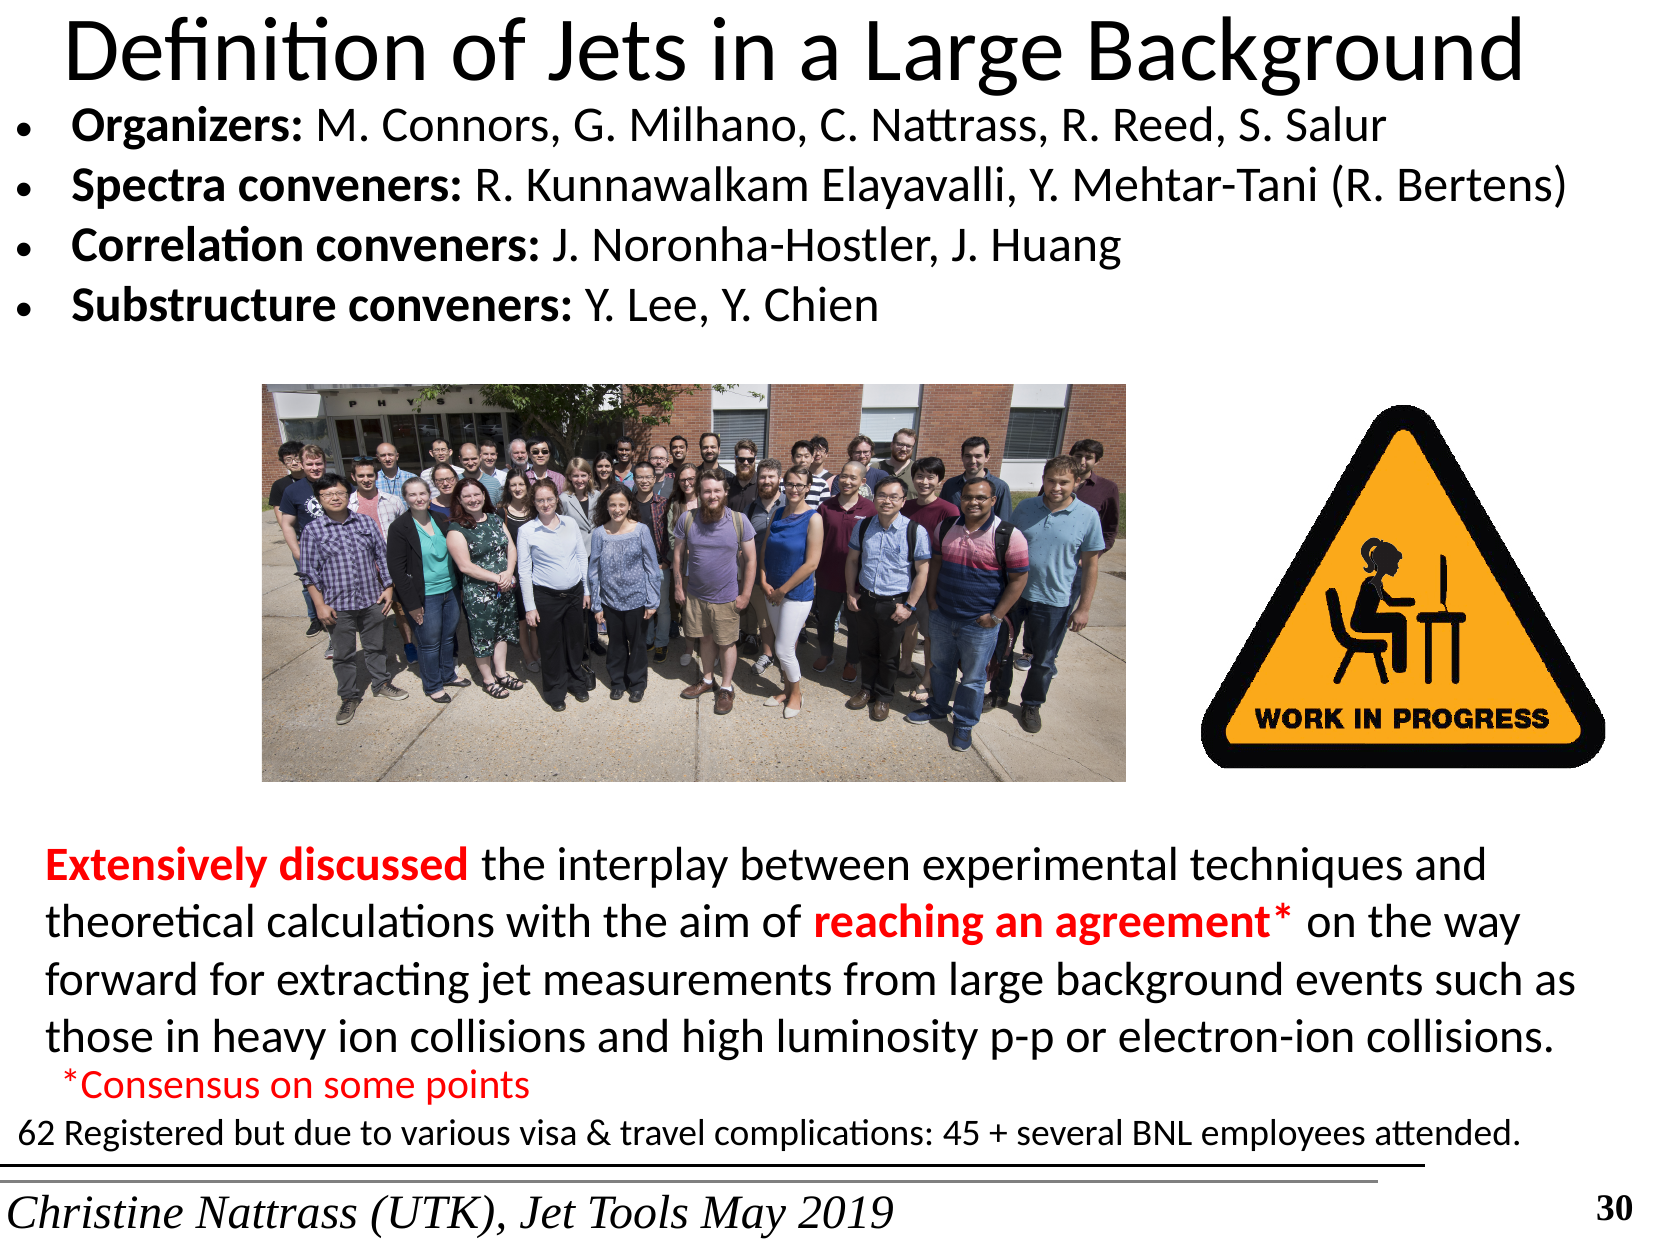

# Definition of Jets in a Large Background
Organizers: M. Connors, G. Milhano, C. Nattrass, R. Reed, S. Salur
Spectra conveners: R. Kunnawalkam Elayavalli, Y. Mehtar-Tani (R. Bertens)
Correlation conveners: J. Noronha-Hostler, J. Huang
Substructure conveners: Y. Lee, Y. Chien
Extensively discussed the interplay between experimental techniques and theoretical calculations with the aim of reaching an agreement* on the way forward for extracting jet measurements from large background events such as those in heavy ion collisions and high luminosity p-p or electron-ion collisions.
*Consensus on some points
62 Registered but due to various visa & travel complications: 45 + several BNL employees attended.